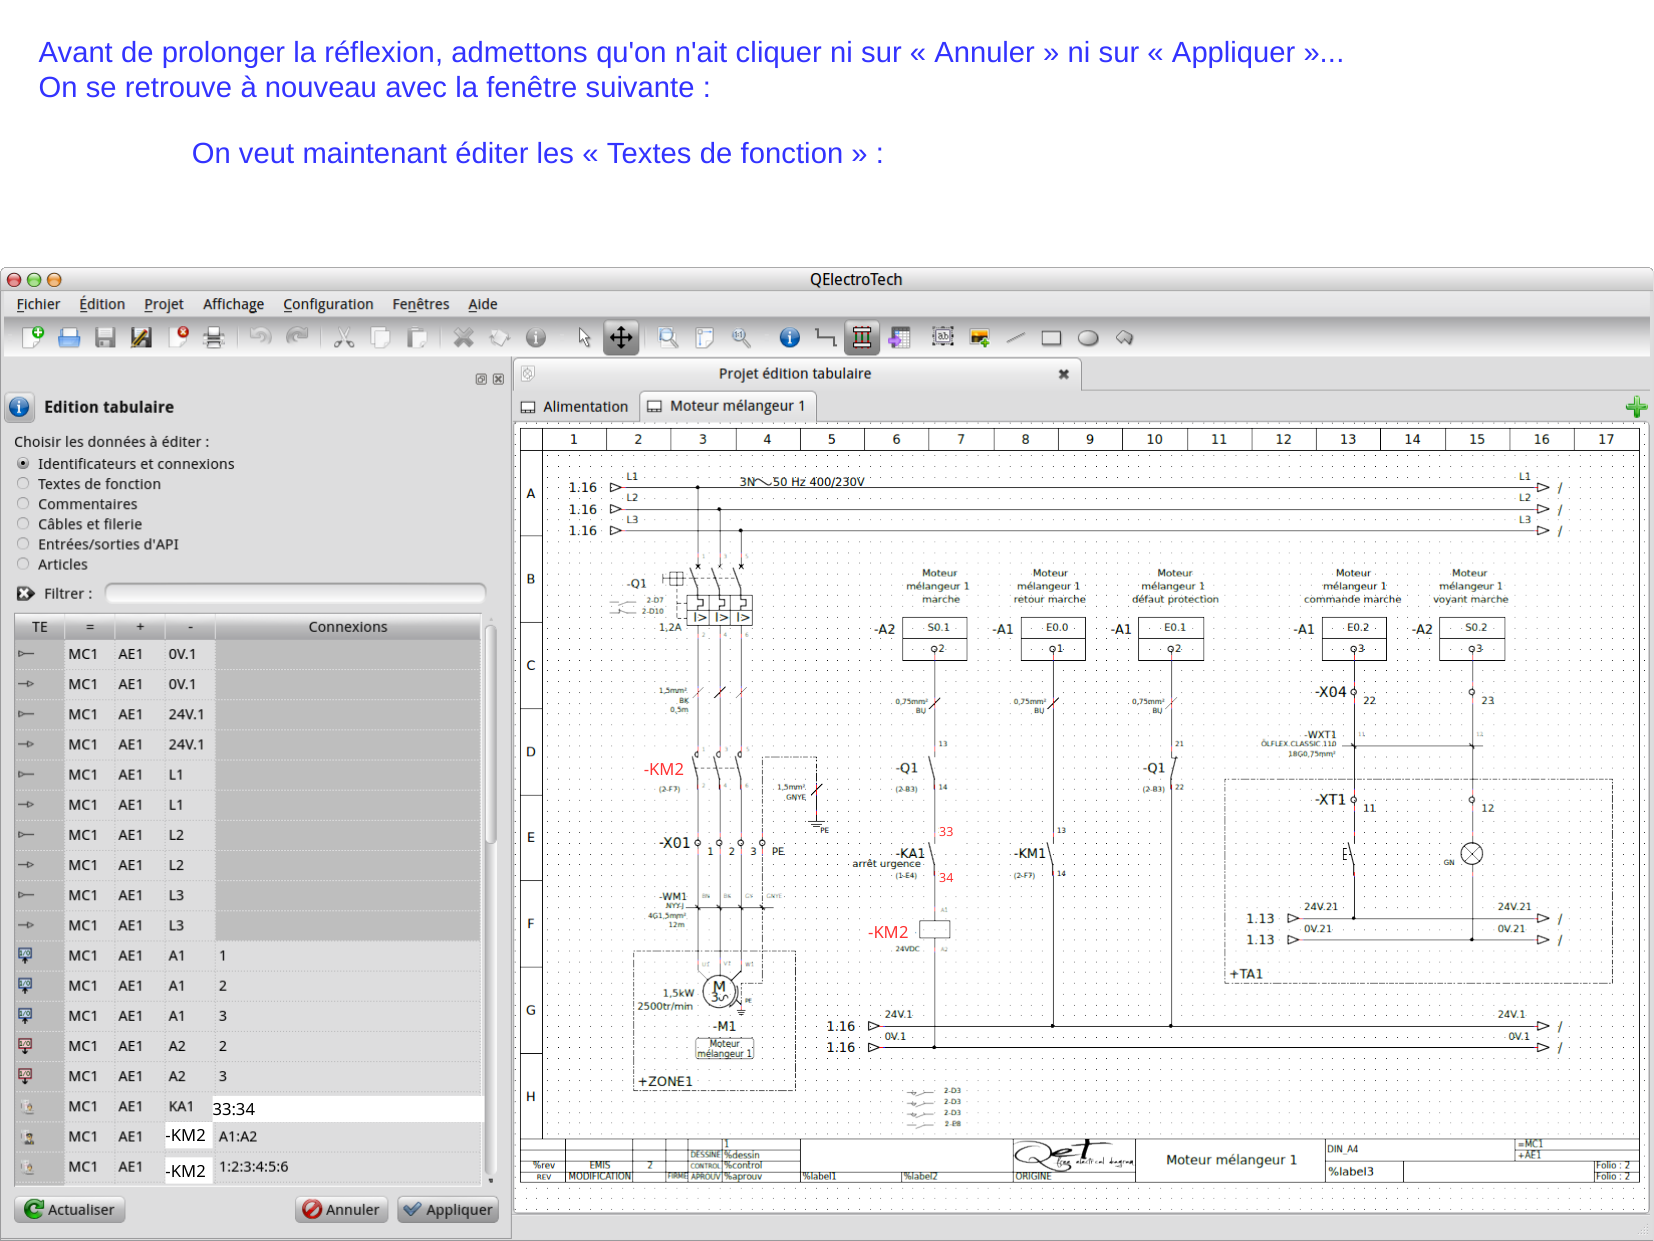

Avant de prolonger la réflexion, admettons qu'on n'ait cliquer ni sur « Annuler » ni sur « Appliquer »...
On se retrouve à nouveau avec la fenêtre suivante :
On veut maintenant éditer les « Textes de fonction » :
-KM2
33
34
-KM2
33:34
-KM2
-KM2